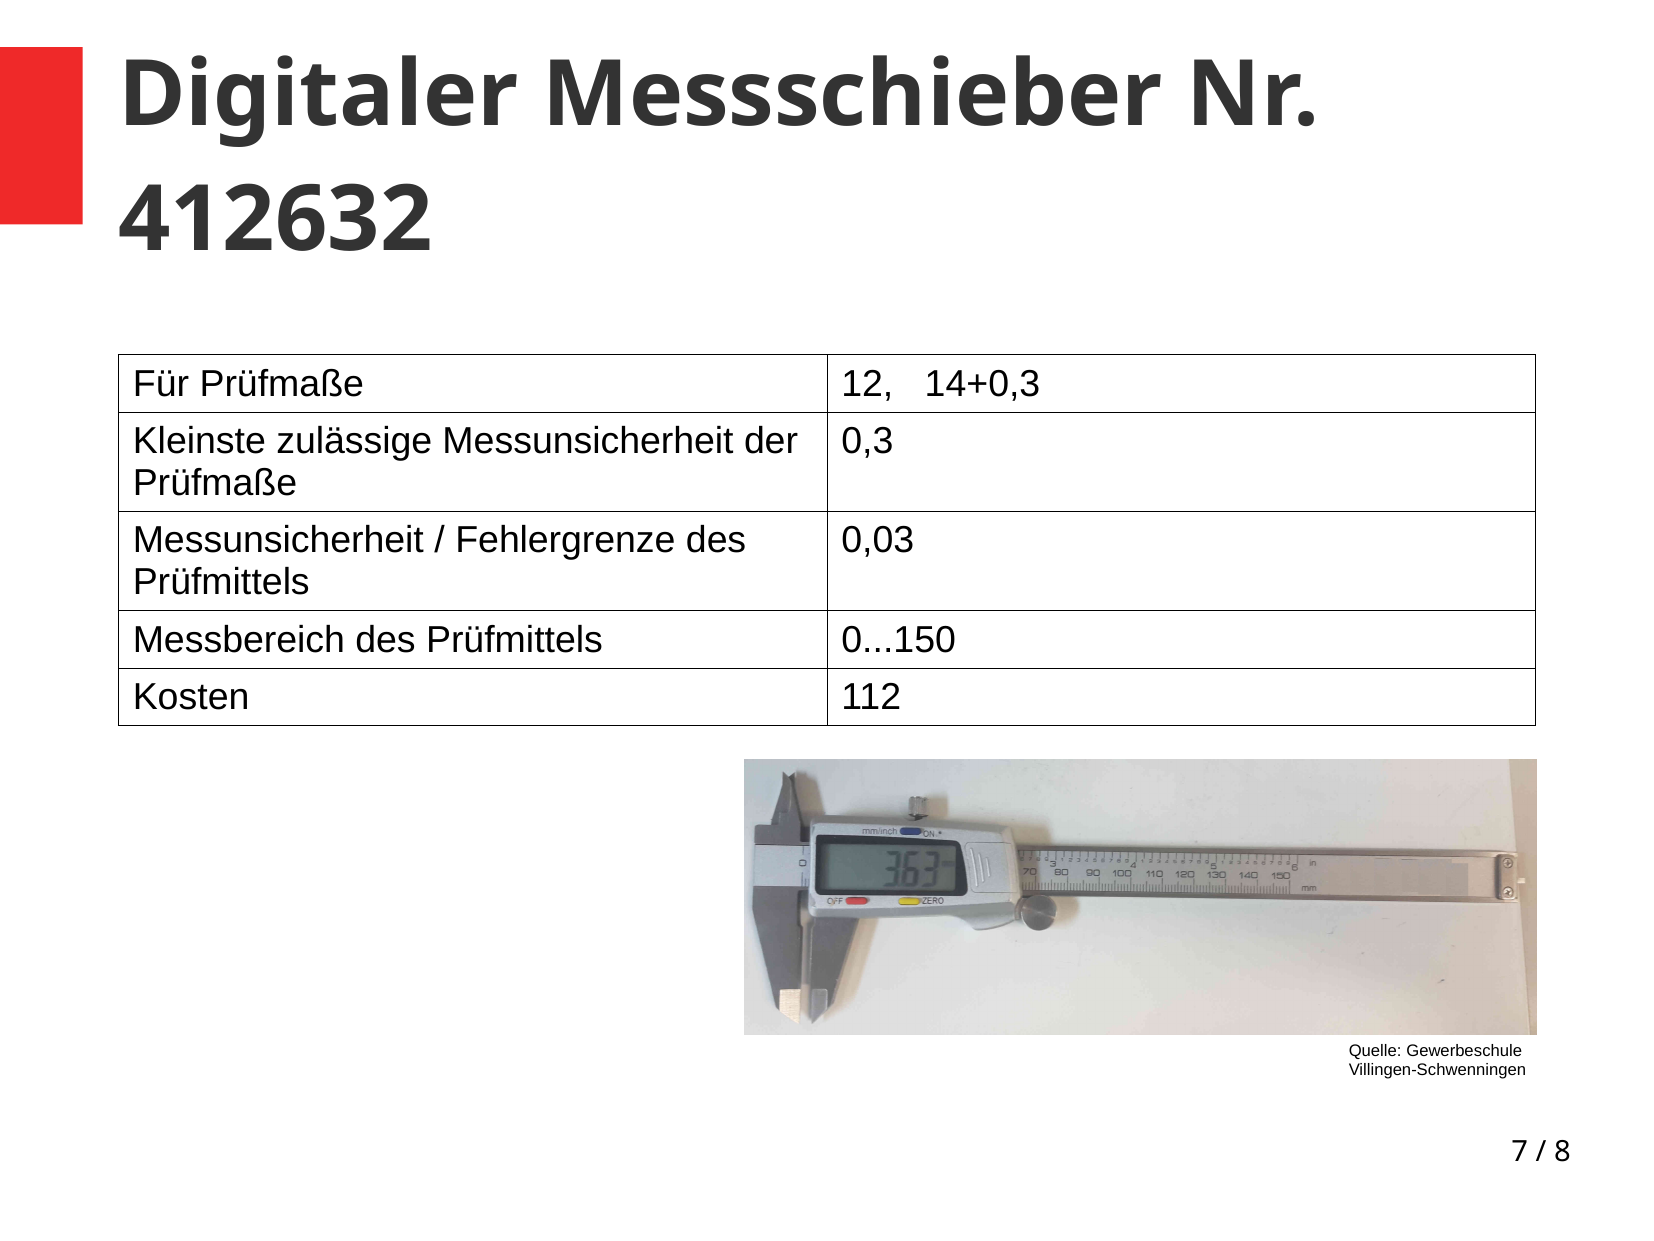

# Digitaler Messschieber Nr. 412632
| Für Prüfmaße | 12, 14+0,3 |
| --- | --- |
| Kleinste zulässige Messunsicherheit der Prüfmaße | 0,3 |
| Messunsicherheit / Fehlergrenze des Prüfmittels | 0,03 |
| Messbereich des Prüfmittels | 0...150 |
| Kosten | 112 |
Quelle: Gewerbeschule
Villingen-Schwenningen
7